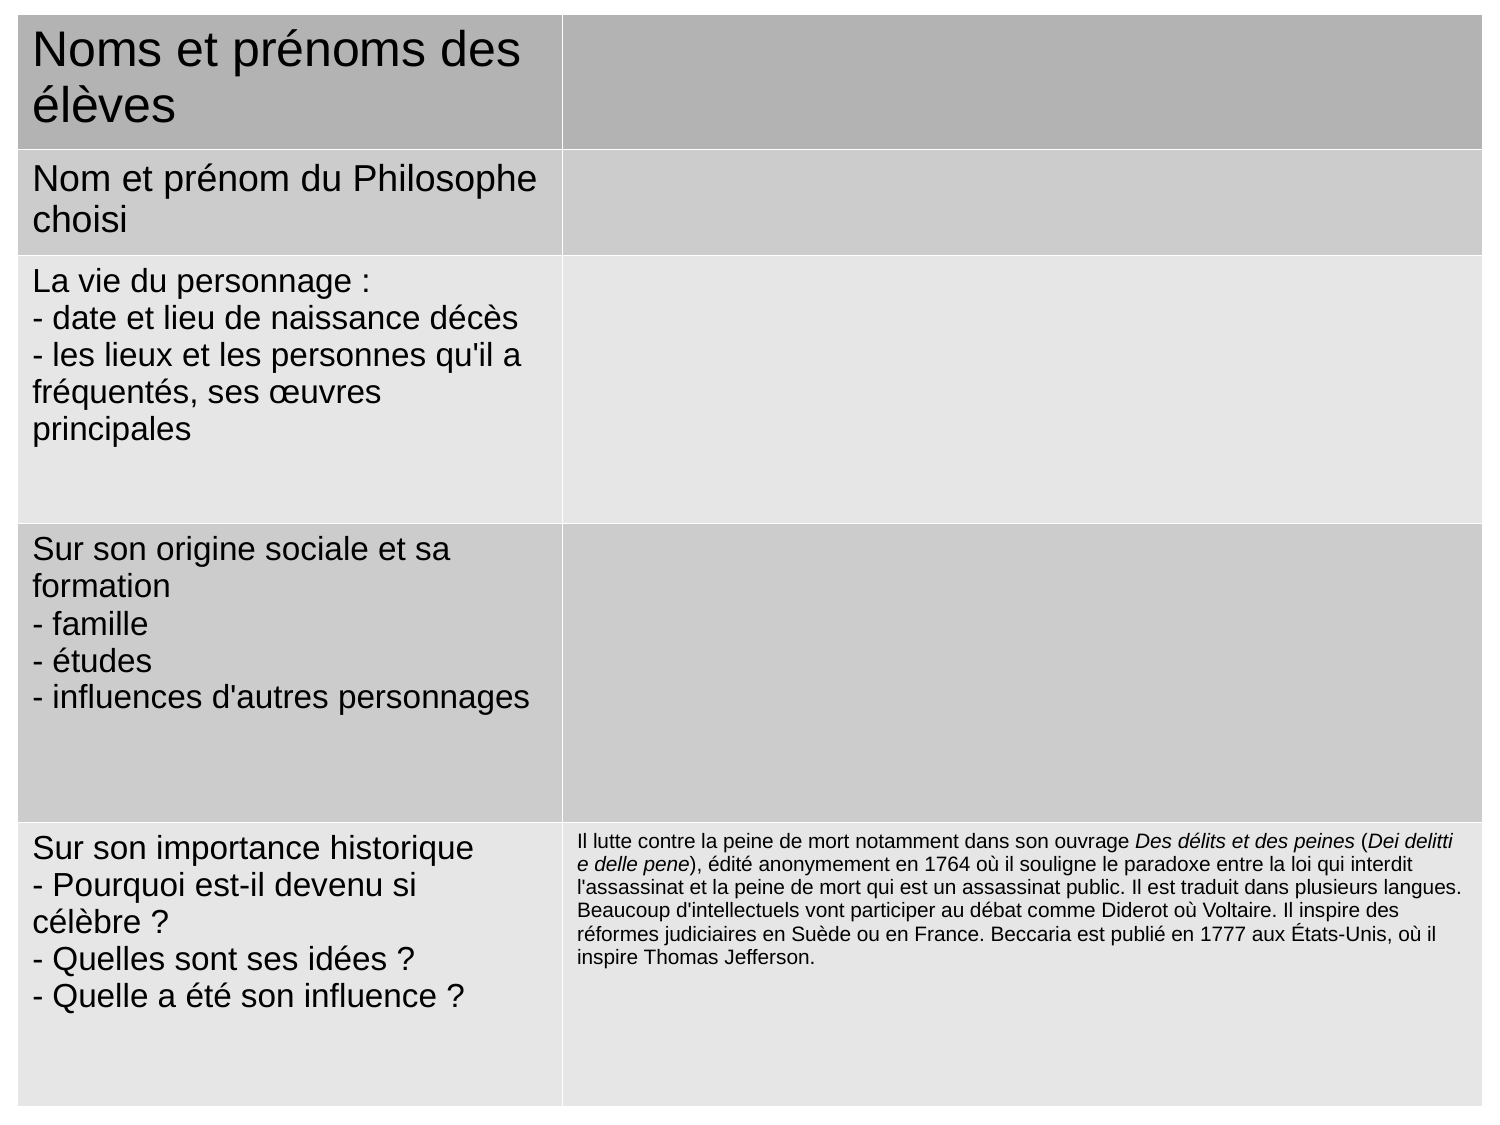

| Noms et prénoms des élèves | |
| --- | --- |
| Nom et prénom du Philosophe choisi | |
| La vie du personnage : - date et lieu de naissance décès - les lieux et les personnes qu'il a fréquentés, ses œuvres principales | |
| Sur son origine sociale et sa formation - famille - études - influences d'autres personnages | |
| Sur son importance historique - Pourquoi est-il devenu si célèbre ? - Quelles sont ses idées ? - Quelle a été son influence ? | Il lutte contre la peine de mort notamment dans son ouvrage Des délits et des peines (Dei delitti e delle pene), édité anonymement en 1764 où il souligne le paradoxe entre la loi qui interdit l'assassinat et la peine de mort qui est un assassinat public. Il est traduit dans plusieurs langues. Beaucoup d'intellectuels vont participer au débat comme Diderot où Voltaire. Il inspire des réformes judiciaires en Suède ou en France. Beccaria est publié en 1777 aux États-Unis, où il inspire Thomas Jefferson. |